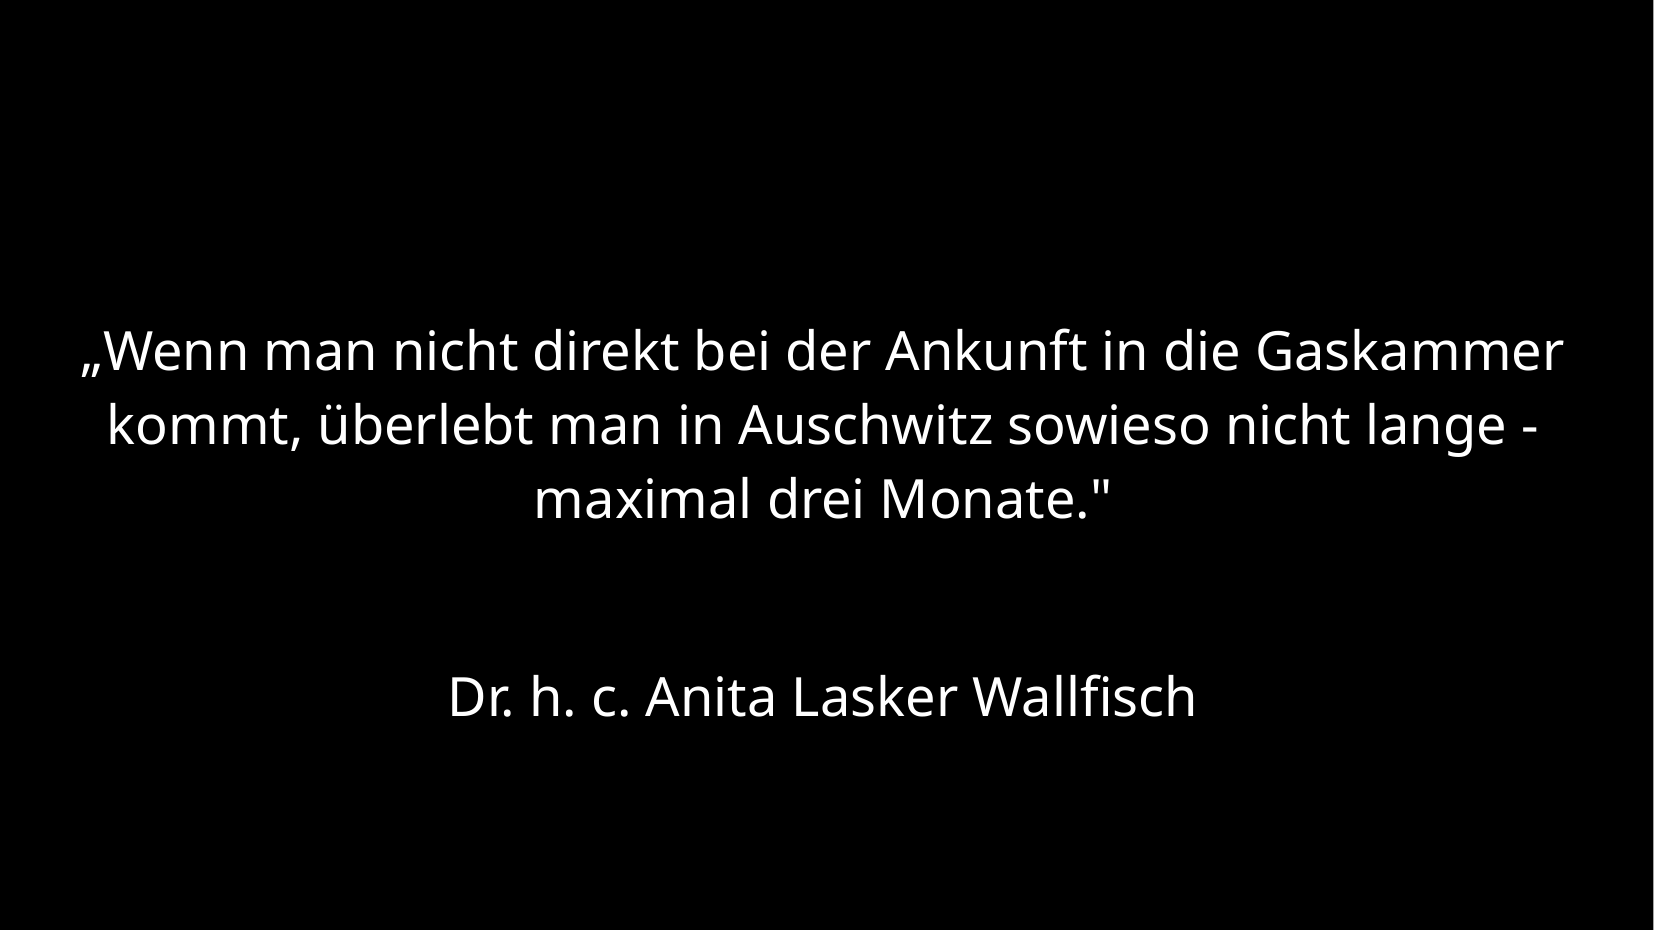

„Wenn man nicht direkt bei der Ankunft in die Gaskammer kommt, überlebt man in Auschwitz sowieso nicht lange - maximal drei Monate."
Dr. h. c. Anita Lasker Wallfisch